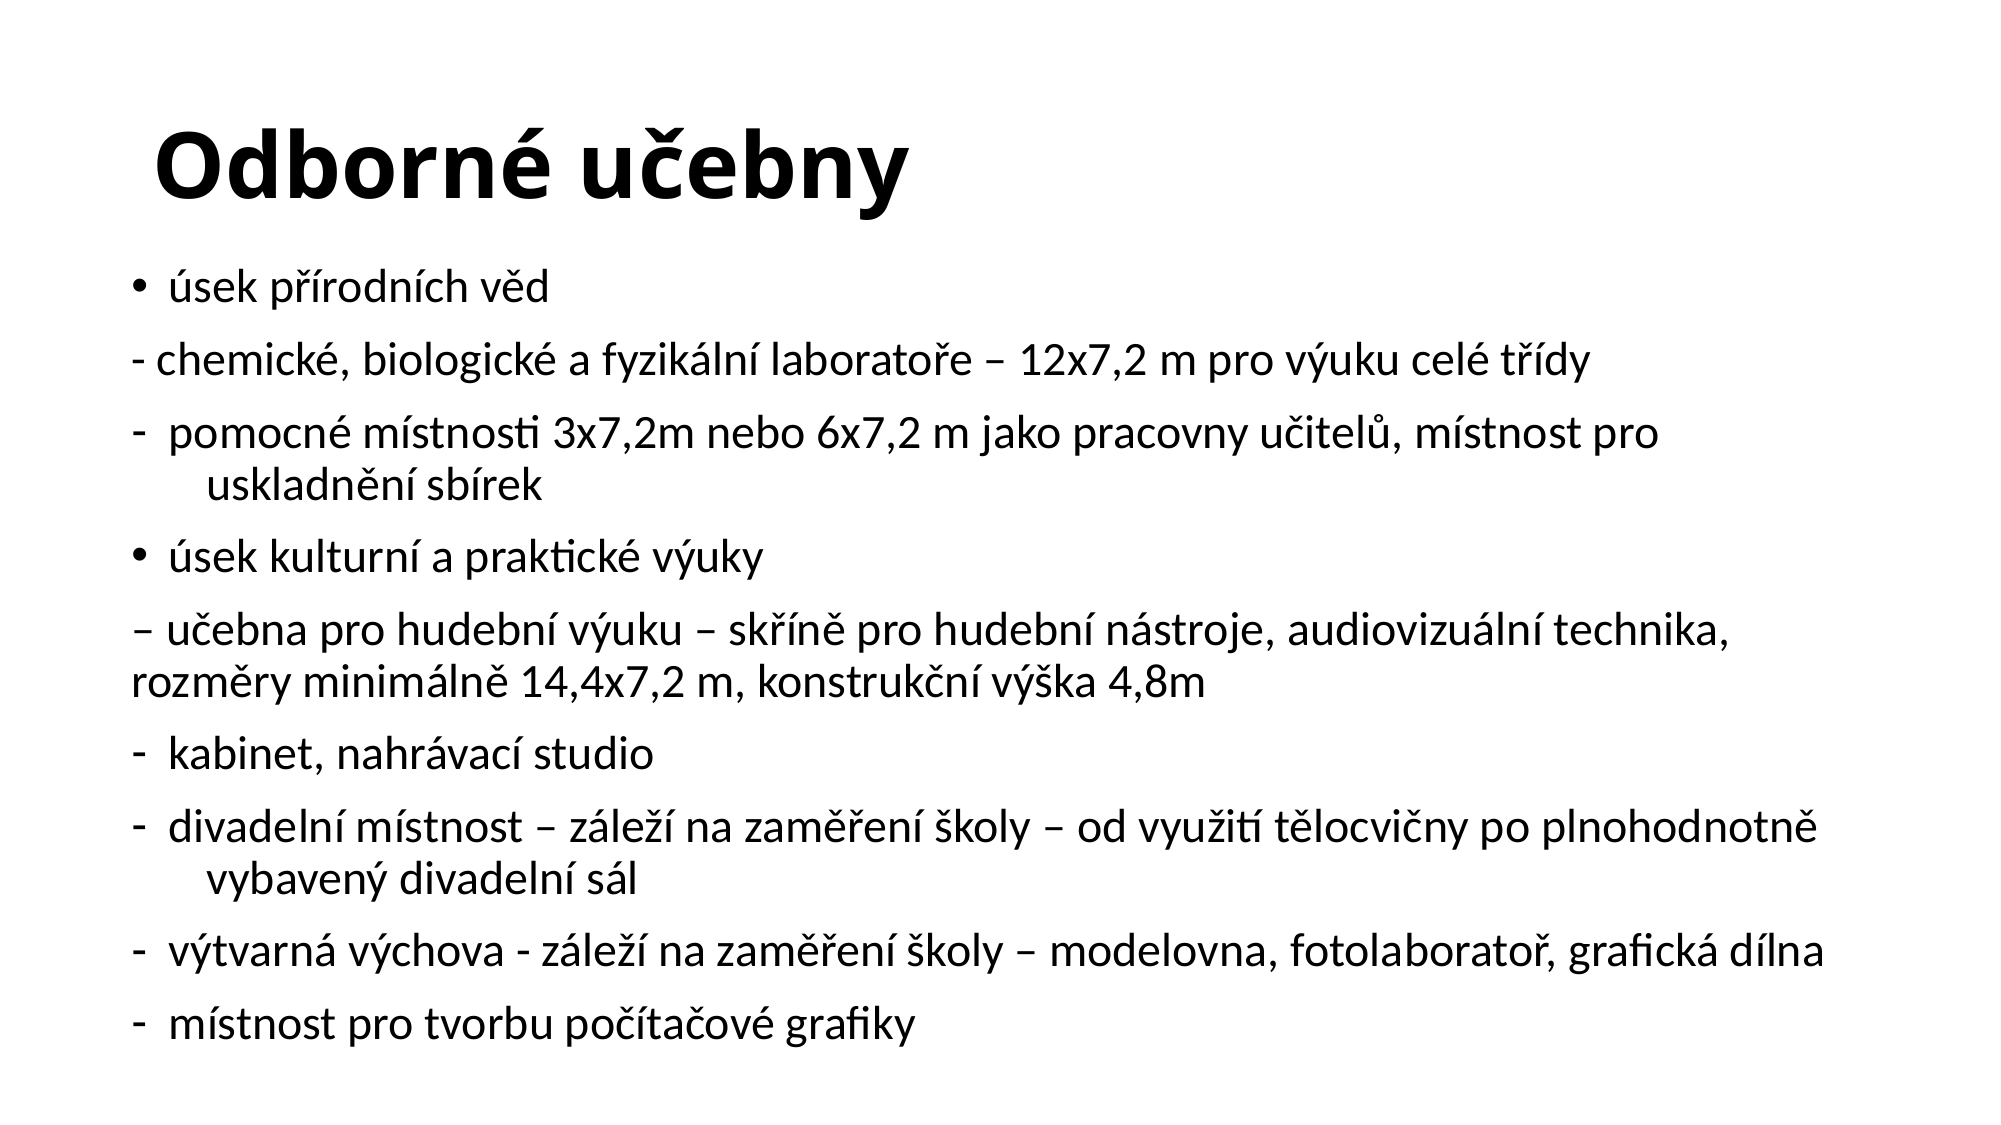

# Odborné učebny
úsek přírodních věd
- chemické, biologické a fyzikální laboratoře – 12x7,2 m pro výuku celé třídy
pomocné místnosti 3x7,2m nebo 6x7,2 m jako pracovny učitelů, místnost pro uskladnění sbírek
úsek kulturní a praktické výuky
– učebna pro hudební výuku – skříně pro hudební nástroje, audiovizuální technika, rozměry minimálně 14,4x7,2 m, konstrukční výška 4,8m
kabinet, nahrávací studio
divadelní místnost – záleží na zaměření školy – od využití tělocvičny po plnohodnotně vybavený divadelní sál
výtvarná výchova - záleží na zaměření školy – modelovna, fotolaboratoř, grafická dílna
místnost pro tvorbu počítačové grafiky